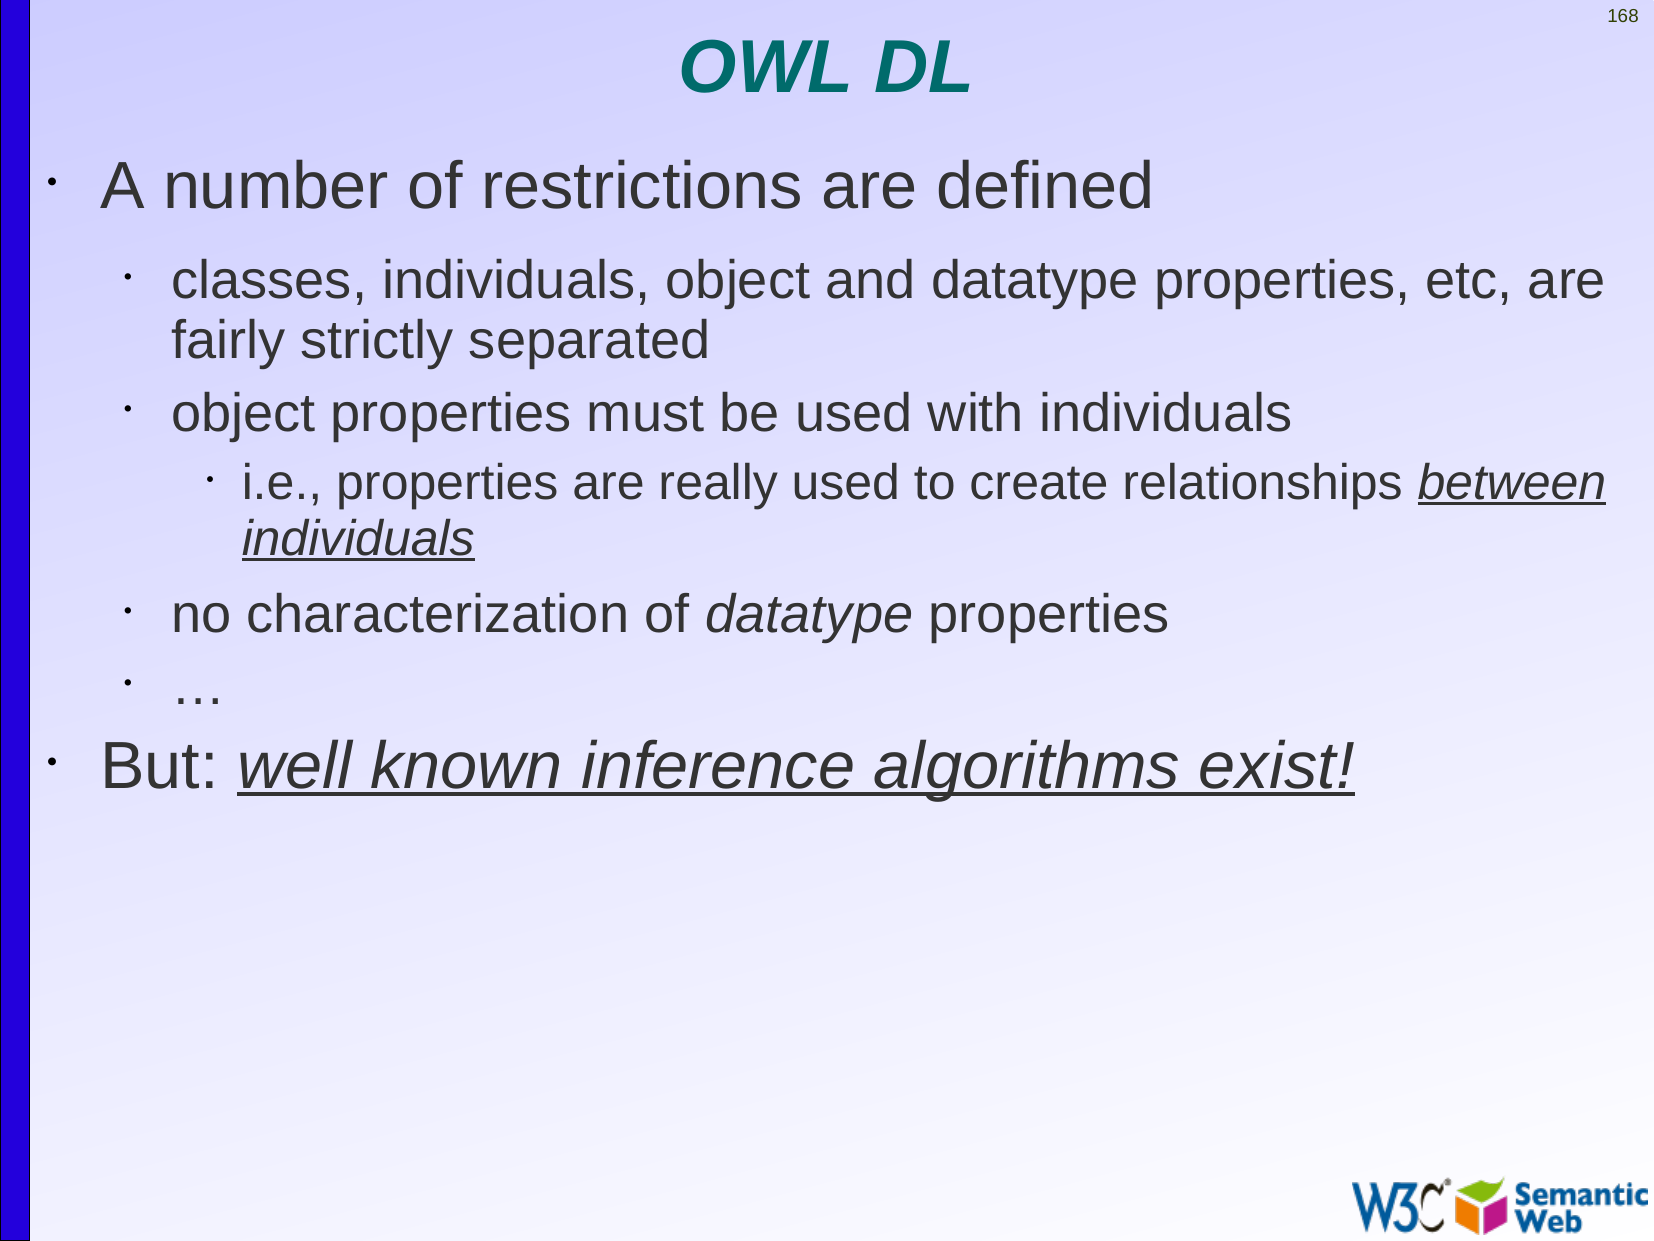

# OWL DL
A number of restrictions are defined
classes, individuals, object and datatype properties, etc, are fairly strictly separated
object properties must be used with individuals
i.e., properties are really used to create relationships between individuals
no characterization of datatype properties
…
But: well known inference algorithms exist!